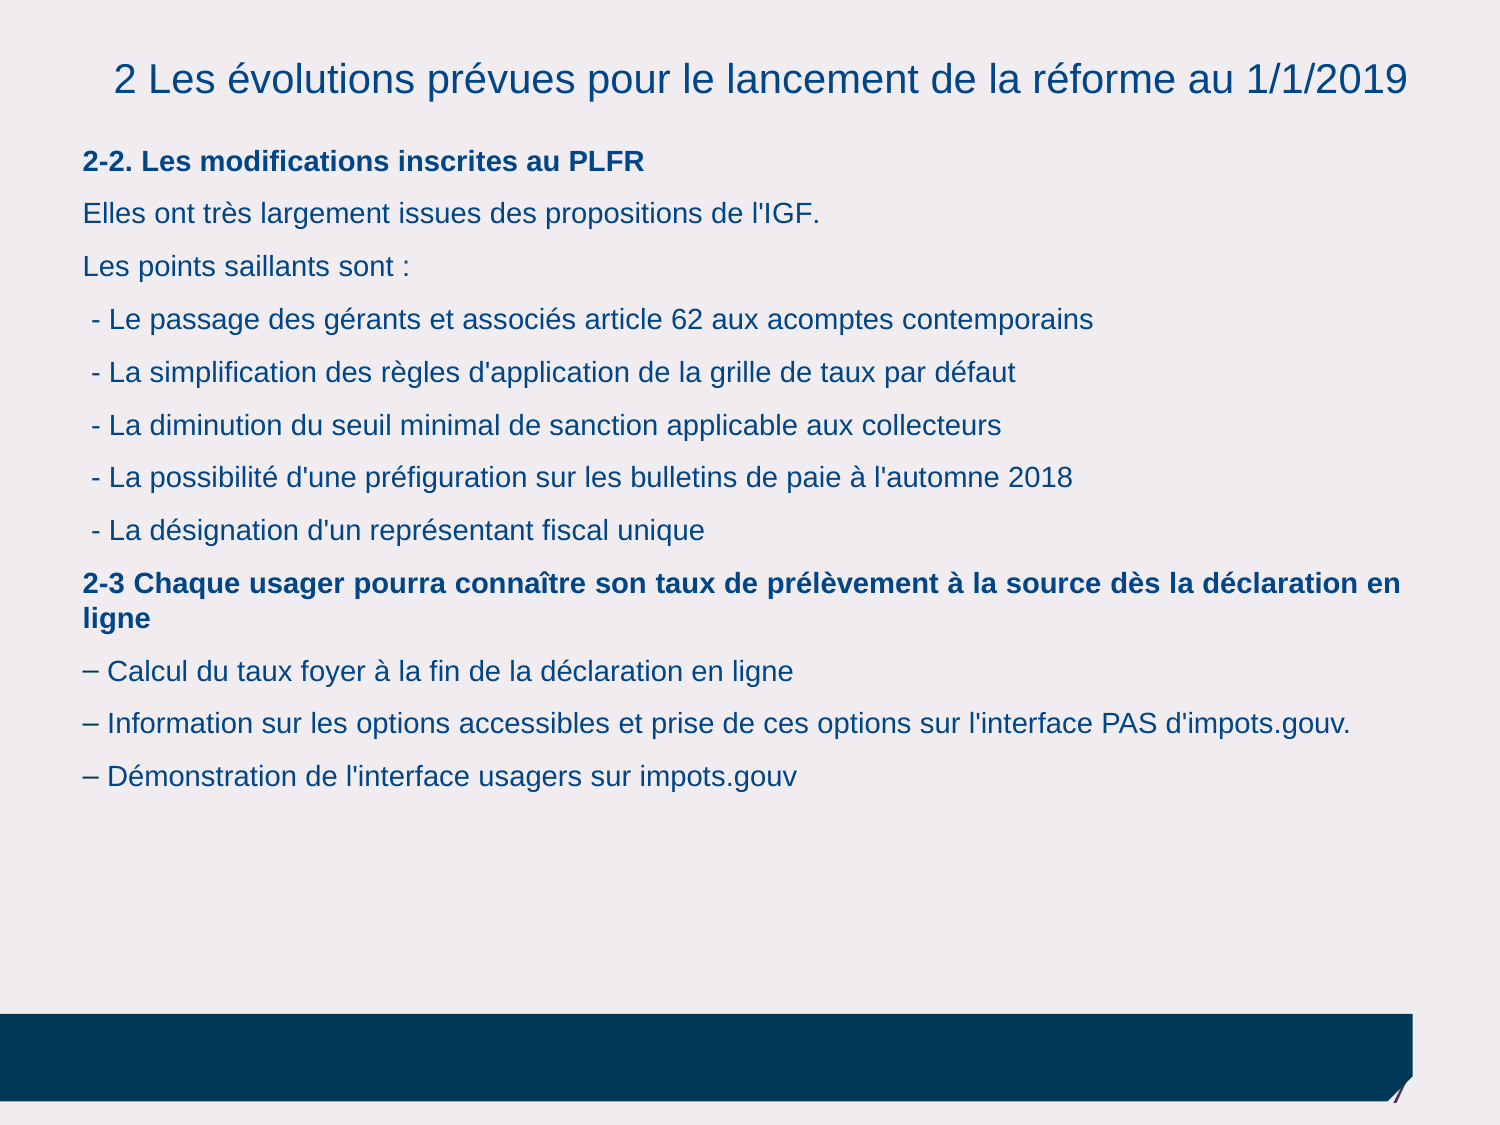

# 2 Les évolutions prévues pour le lancement de la réforme au 1/1/2019
2-2. Les modifications inscrites au PLFR
Elles ont très largement issues des propositions de l'IGF.
Les points saillants sont :
 - Le passage des gérants et associés article 62 aux acomptes contemporains
 - La simplification des règles d'application de la grille de taux par défaut
 - La diminution du seuil minimal de sanction applicable aux collecteurs
 - La possibilité d'une préfiguration sur les bulletins de paie à l'automne 2018
 - La désignation d'un représentant fiscal unique
2-3 Chaque usager pourra connaître son taux de prélèvement à la source dès la déclaration en ligne
 Calcul du taux foyer à la fin de la déclaration en ligne
 Information sur les options accessibles et prise de ces options sur l'interface PAS d'impots.gouv.
 Démonstration de l'interface usagers sur impots.gouv